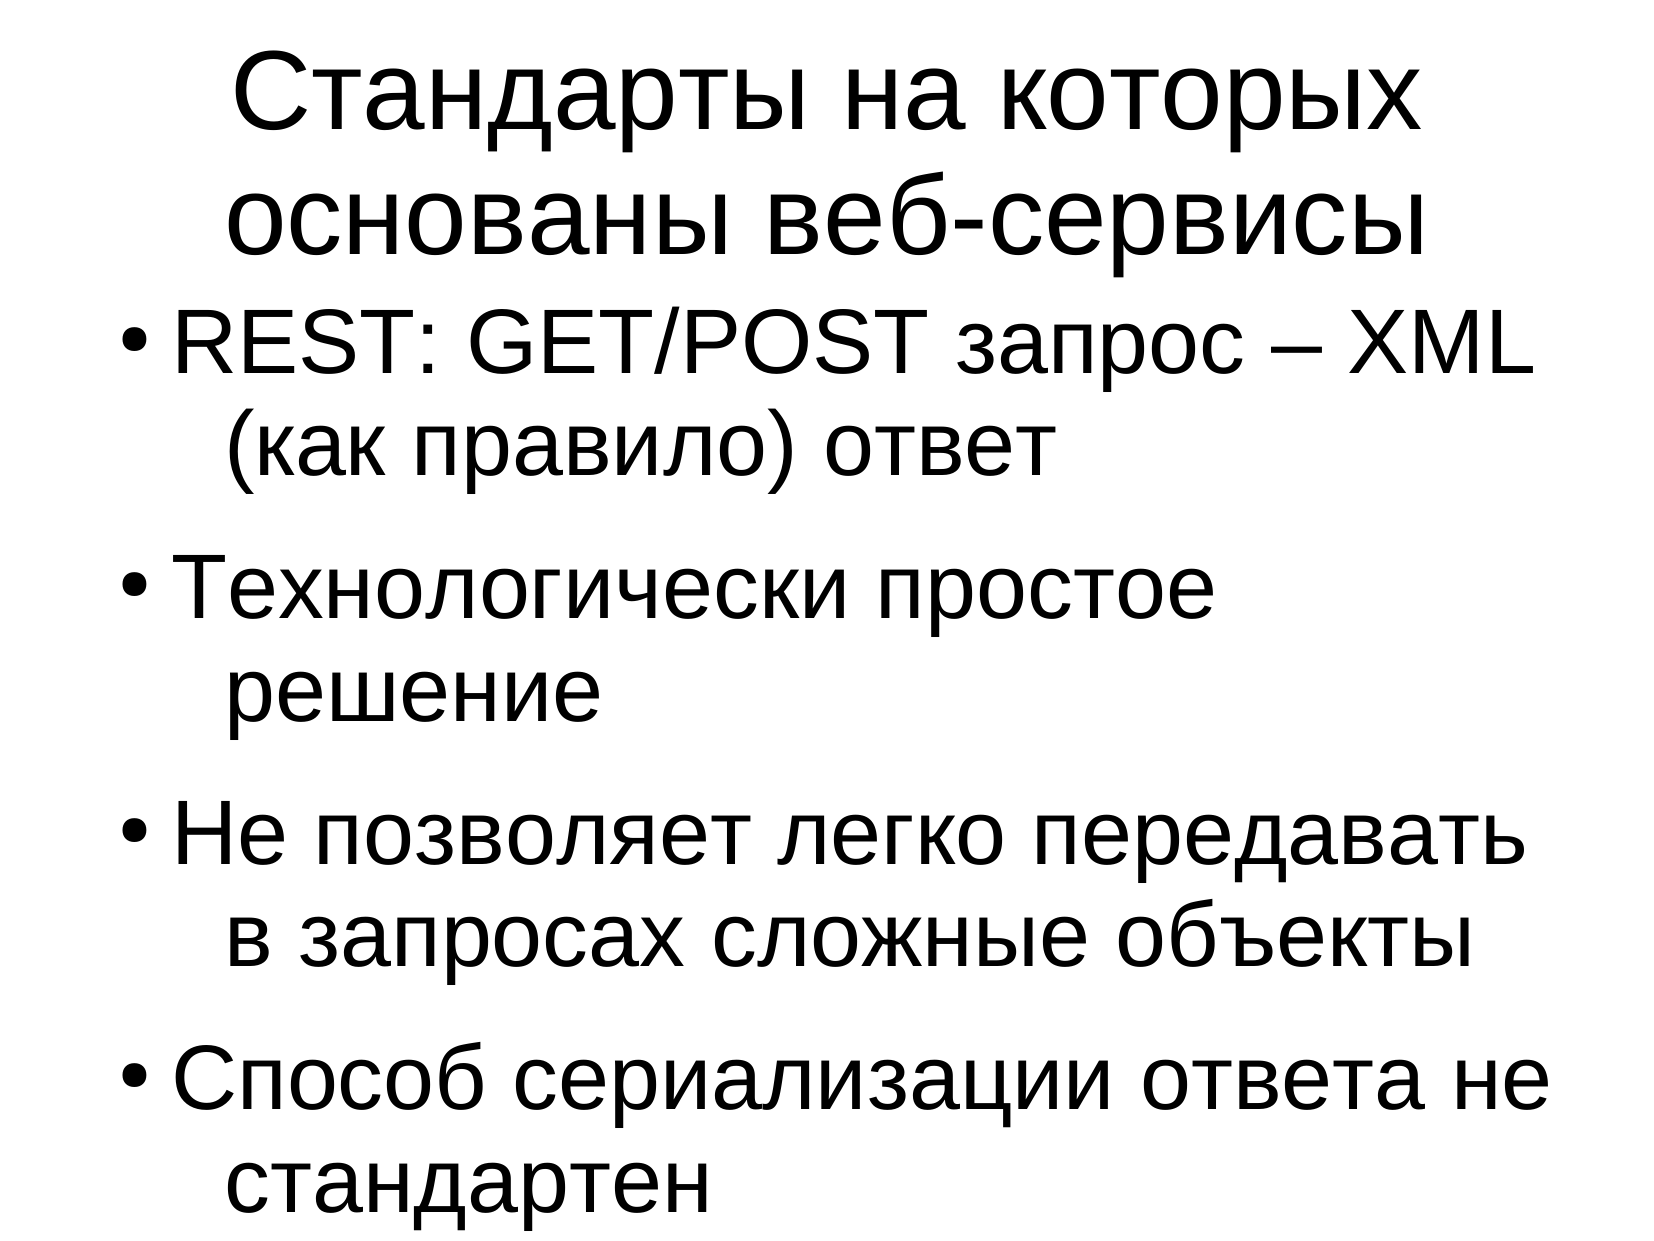

# Стандарты на которых основаны веб-сервисы
REST: GET/POST запрос – XML (как правило) ответ
Технологически простое решение
Не позволяет легко передавать в запросах сложные объекты
Способ сериализации ответа не стандартен